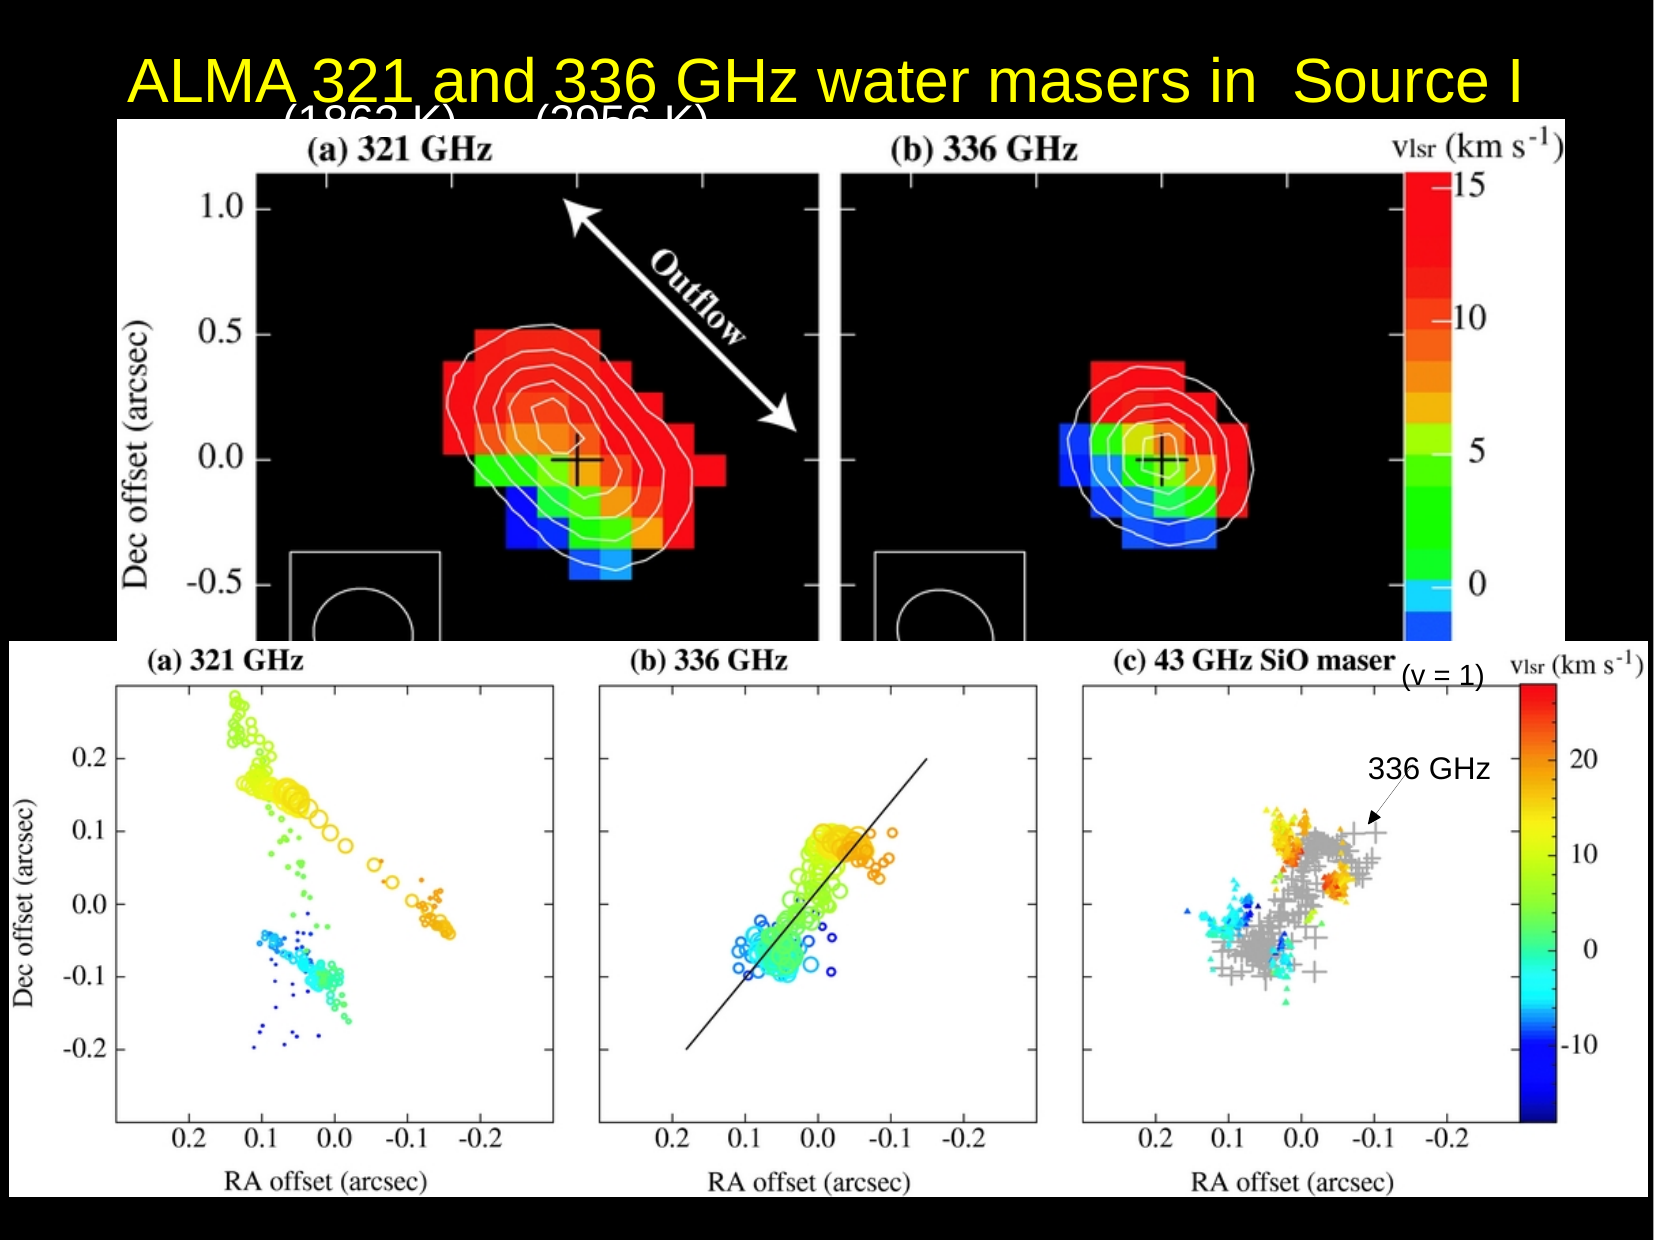

ALMA 321 and 336 GHz water masers in Source I
(1862 K) (2956 K)
(Hirota et al. 2014)
(v = 1)
336 GHz